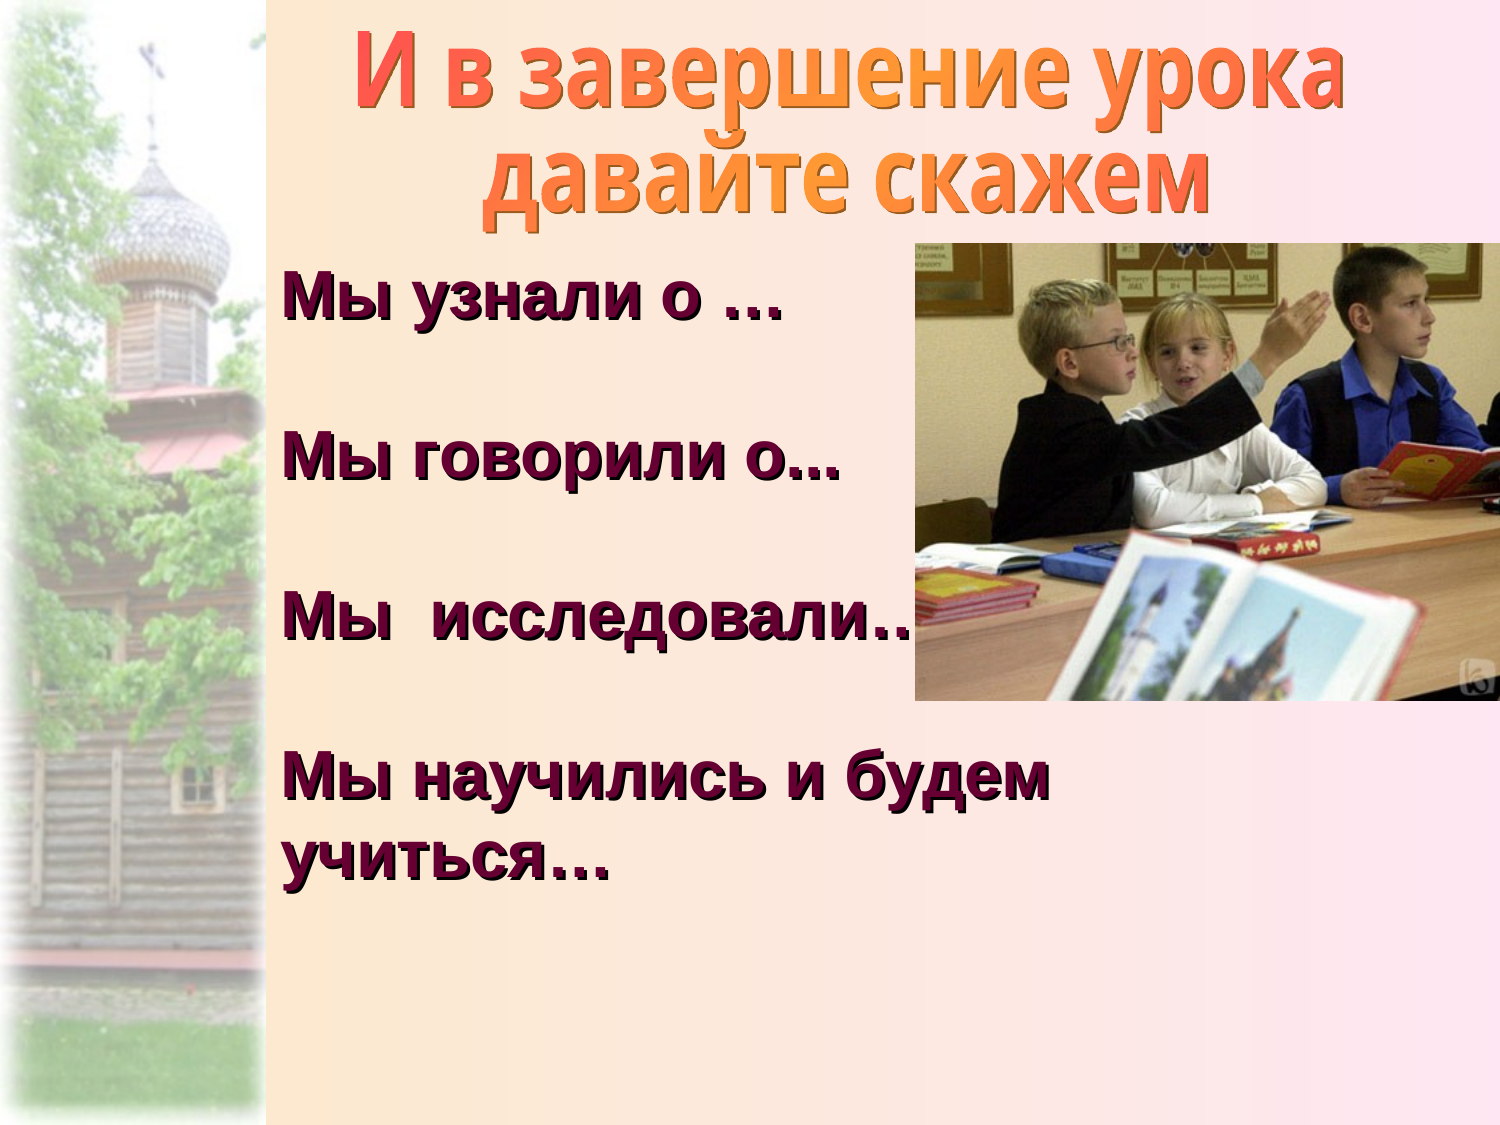

И в завершение урока
давайте скажем
Мы узнали о …
Мы говорили о...
Мы исследовали….
Мы научились и будем учиться…